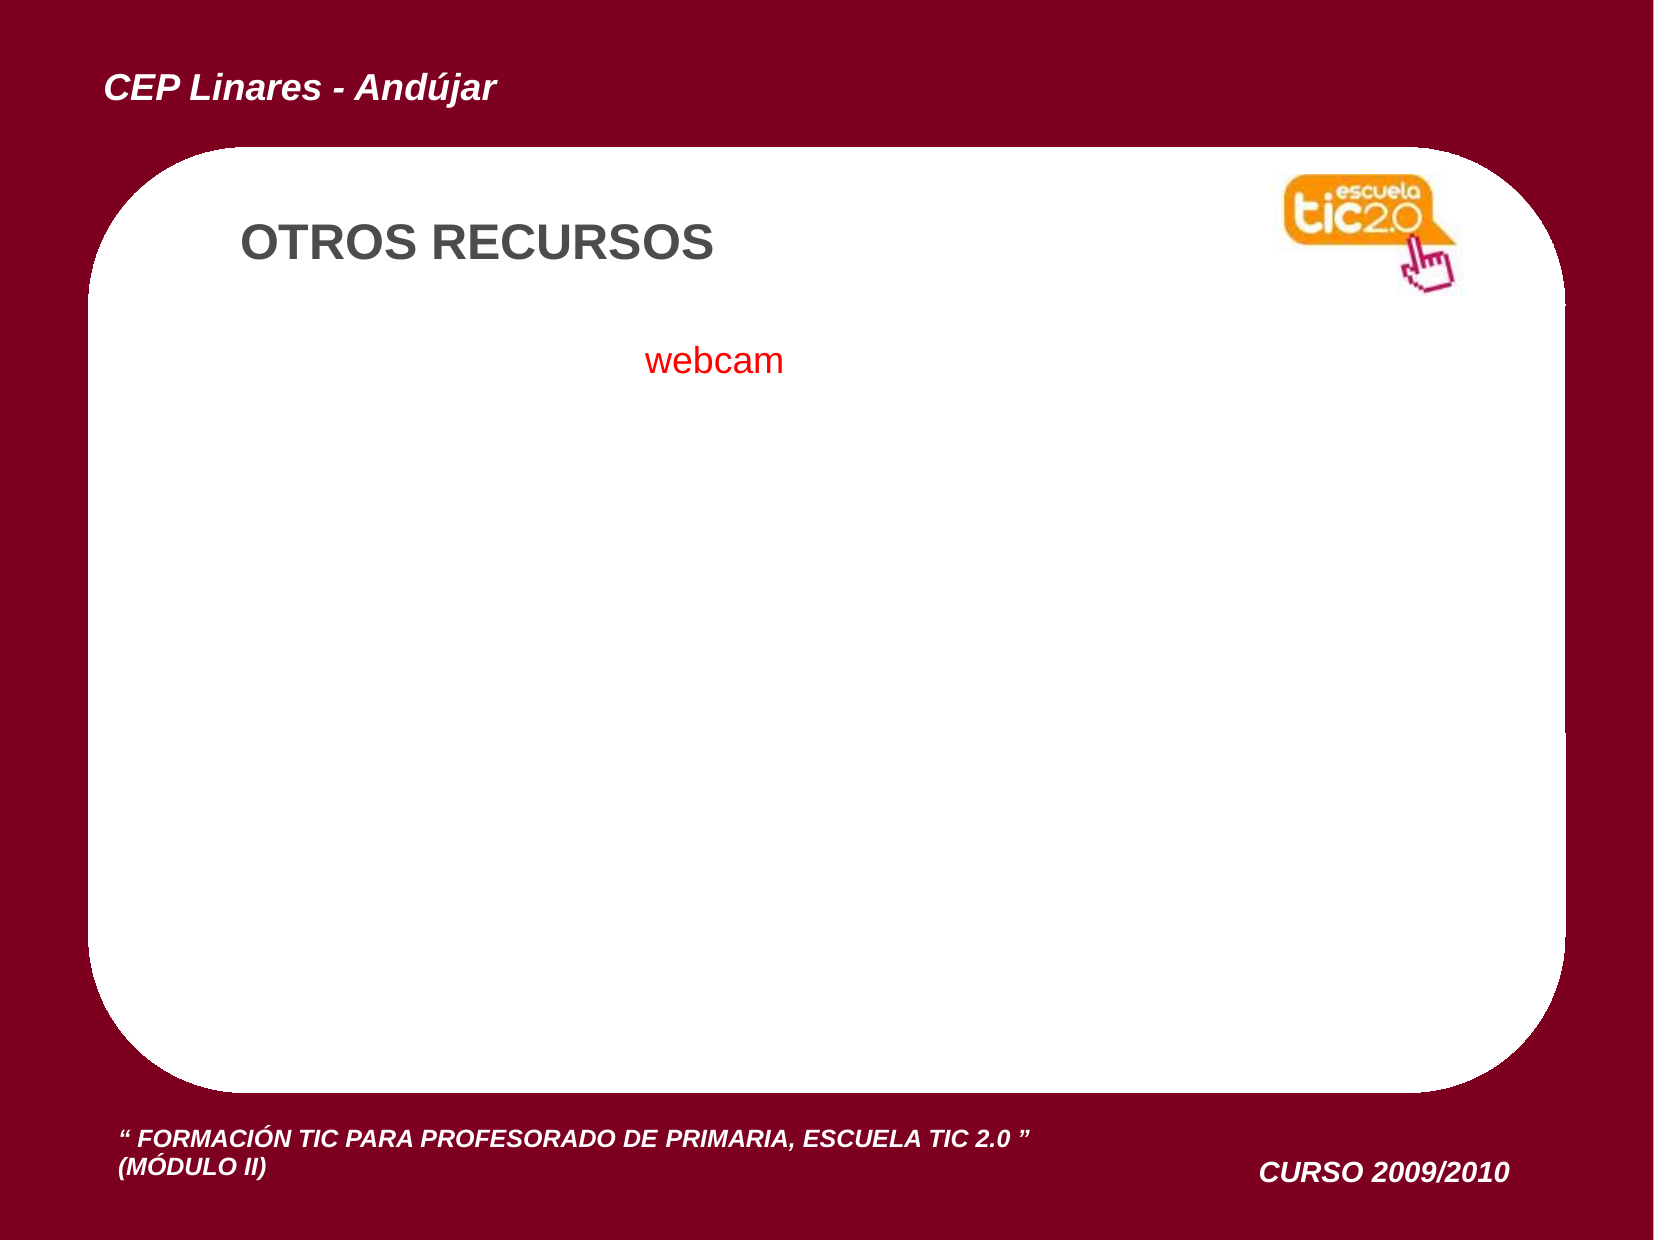

OTROS RECURSOS
Cheese utiliza la webcam para tomar fotografías y vídeos, aplicando efectos especiales divertidos, al estilo del Photo Booth de Apple. Cheese utiliza GStreamer para aplicar los efectos a las imágenes y a los vídeos.
La aplicación se localiza en Aplicaciones → Gŕaficos → Fotomatón de cámara web Cheese.
Para la captura de vídeo hay que tener en cuenta que con resoluciones de vídeo grandes, el número de frames de la captura baja drásticamente, hasta llegar a congelarse la imagen en la mayoría de los casos. Para poder capturar vídeo de forma fluida, es necesario bajar previamente la resolución de la captura de vídeo en las preferencias de la aplicación.